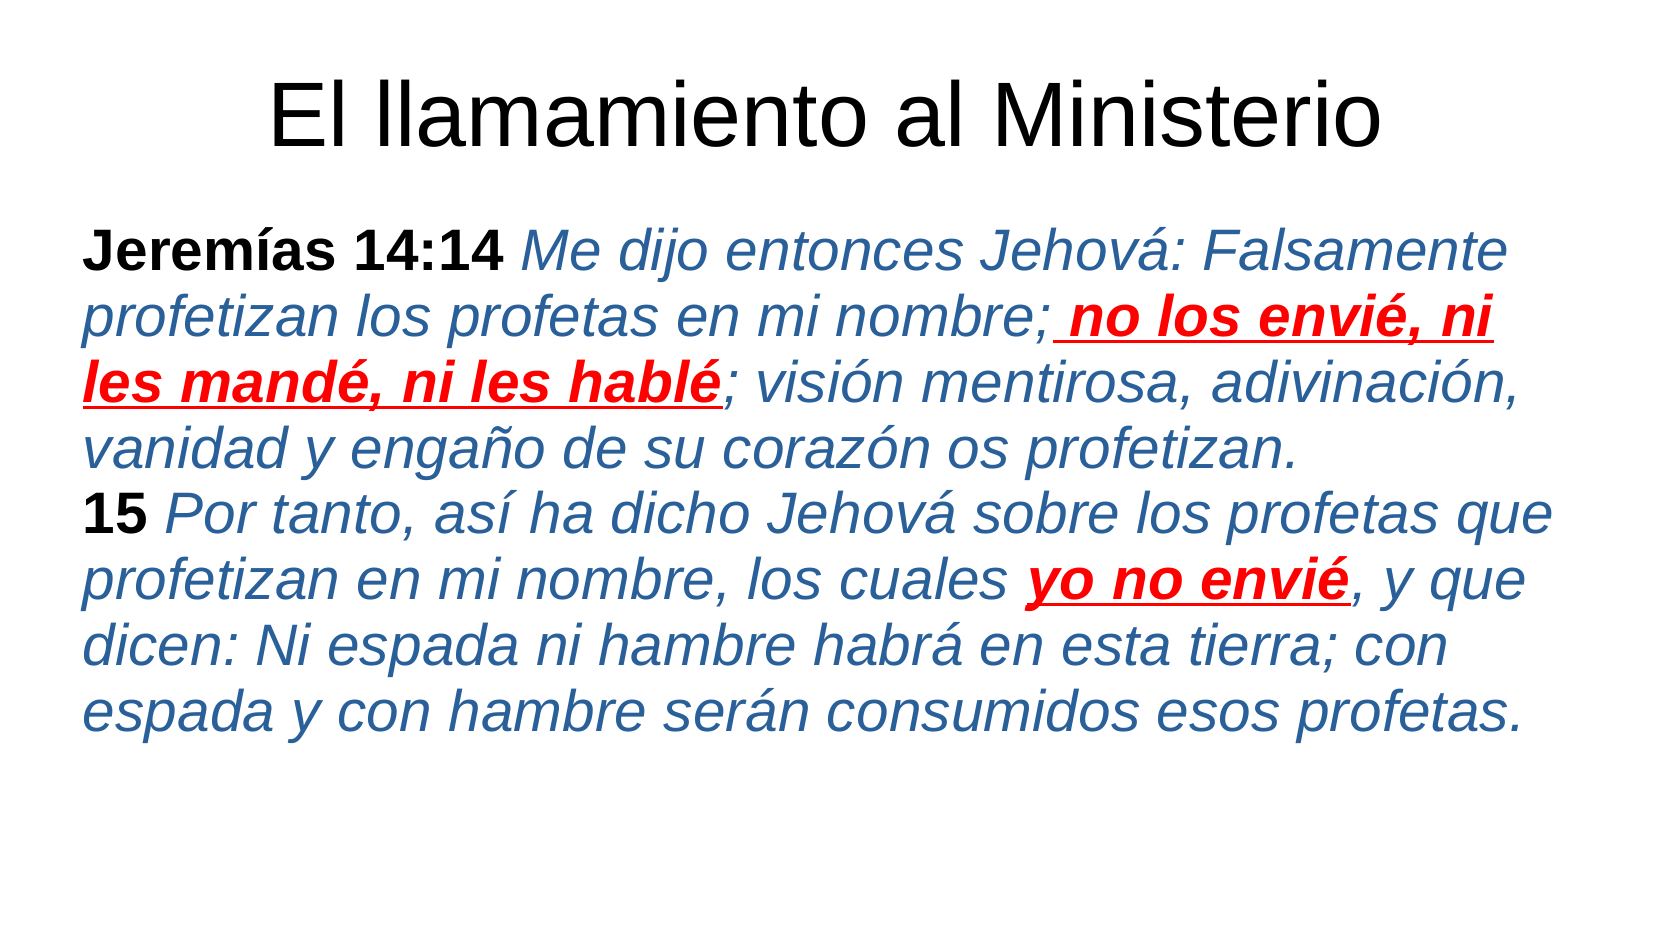

# El llamamiento al Ministerio
Jeremías 14:14 Me dijo entonces Jehová: Falsamente profetizan los profetas en mi nombre; no los envié, ni les mandé, ni les hablé; visión mentirosa, adivinación, vanidad y engaño de su corazón os profetizan.
15 Por tanto, así ha dicho Jehová sobre los profetas que profetizan en mi nombre, los cuales yo no envié, y que dicen: Ni espada ni hambre habrá en esta tierra; con espada y con hambre serán consumidos esos profetas.